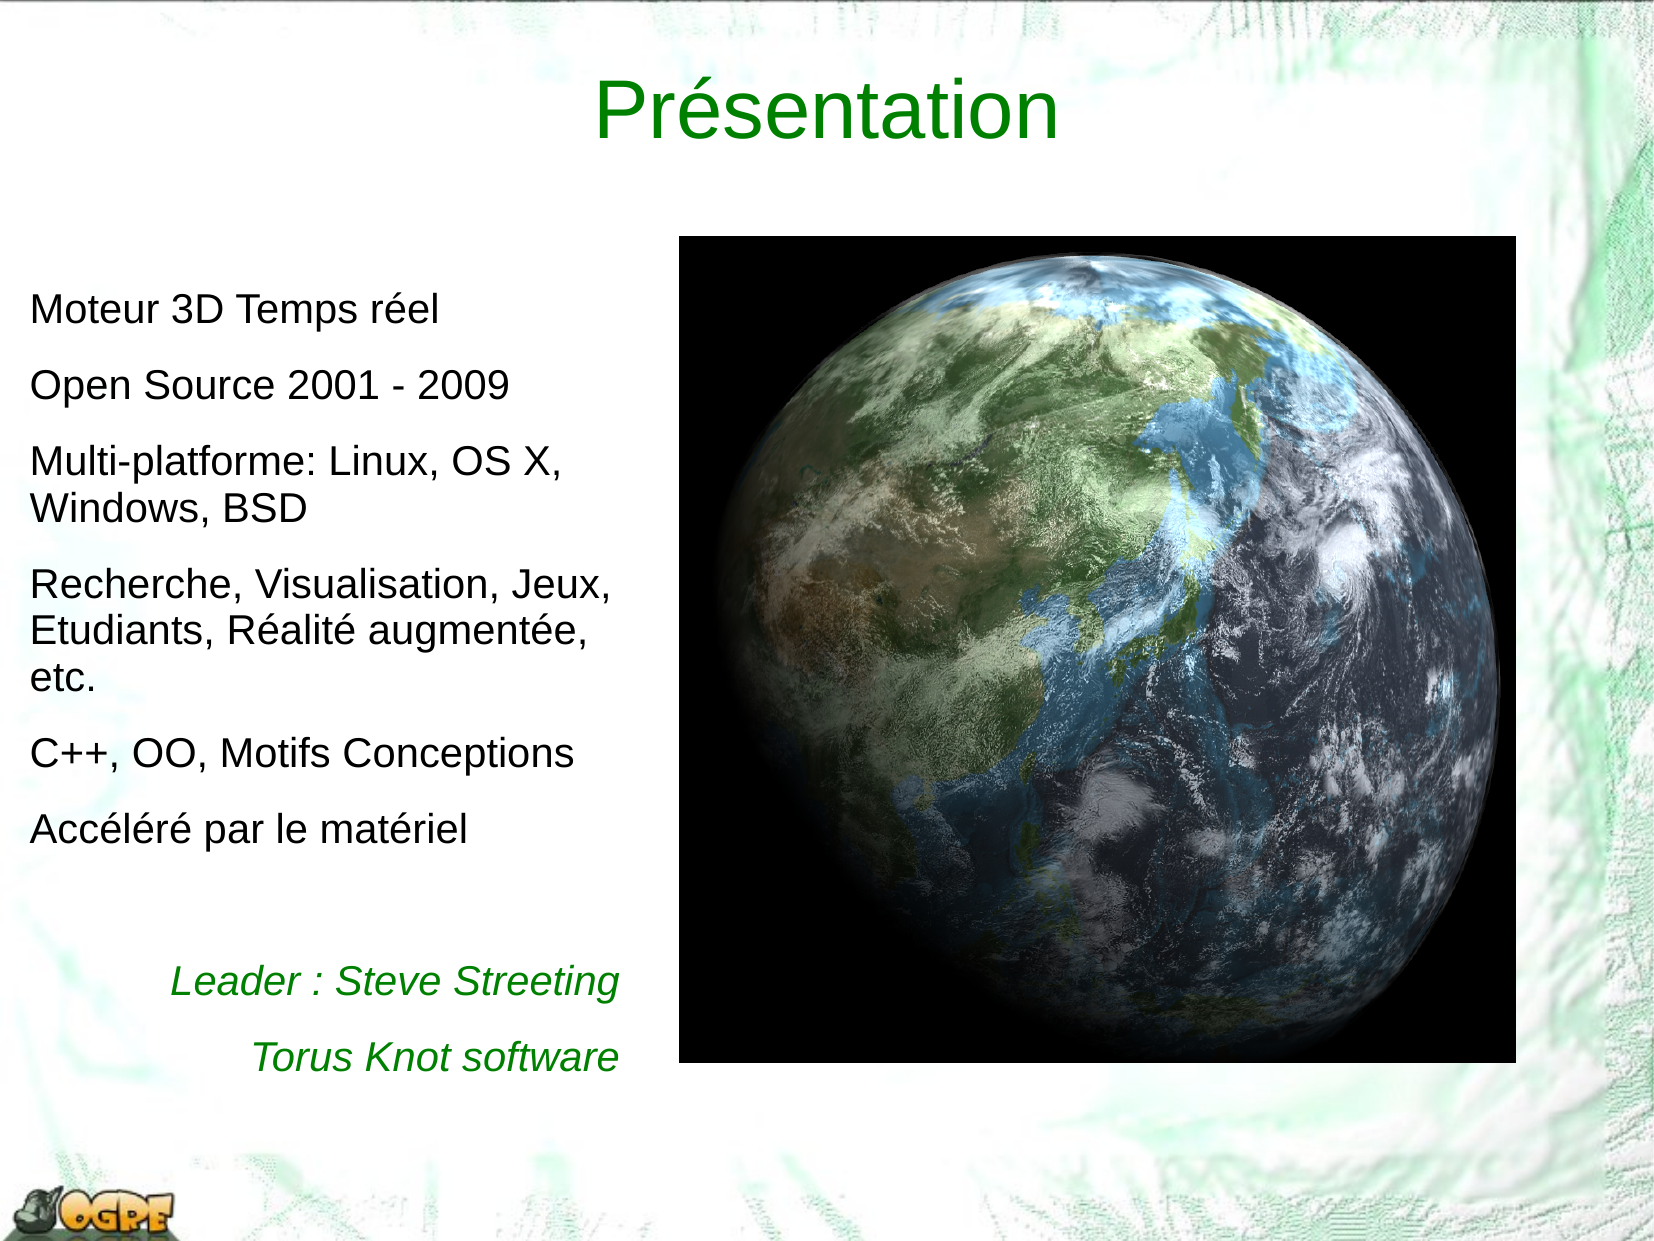

# Présentation
Moteur 3D Temps réel
Open Source 2001 - 2009
Multi-platforme: Linux, OS X, Windows, BSD
Recherche, Visualisation, Jeux, Etudiants, Réalité augmentée, etc.
C++, OO, Motifs Conceptions
Accéléré par le matériel
Leader : Steve Streeting
Torus Knot software